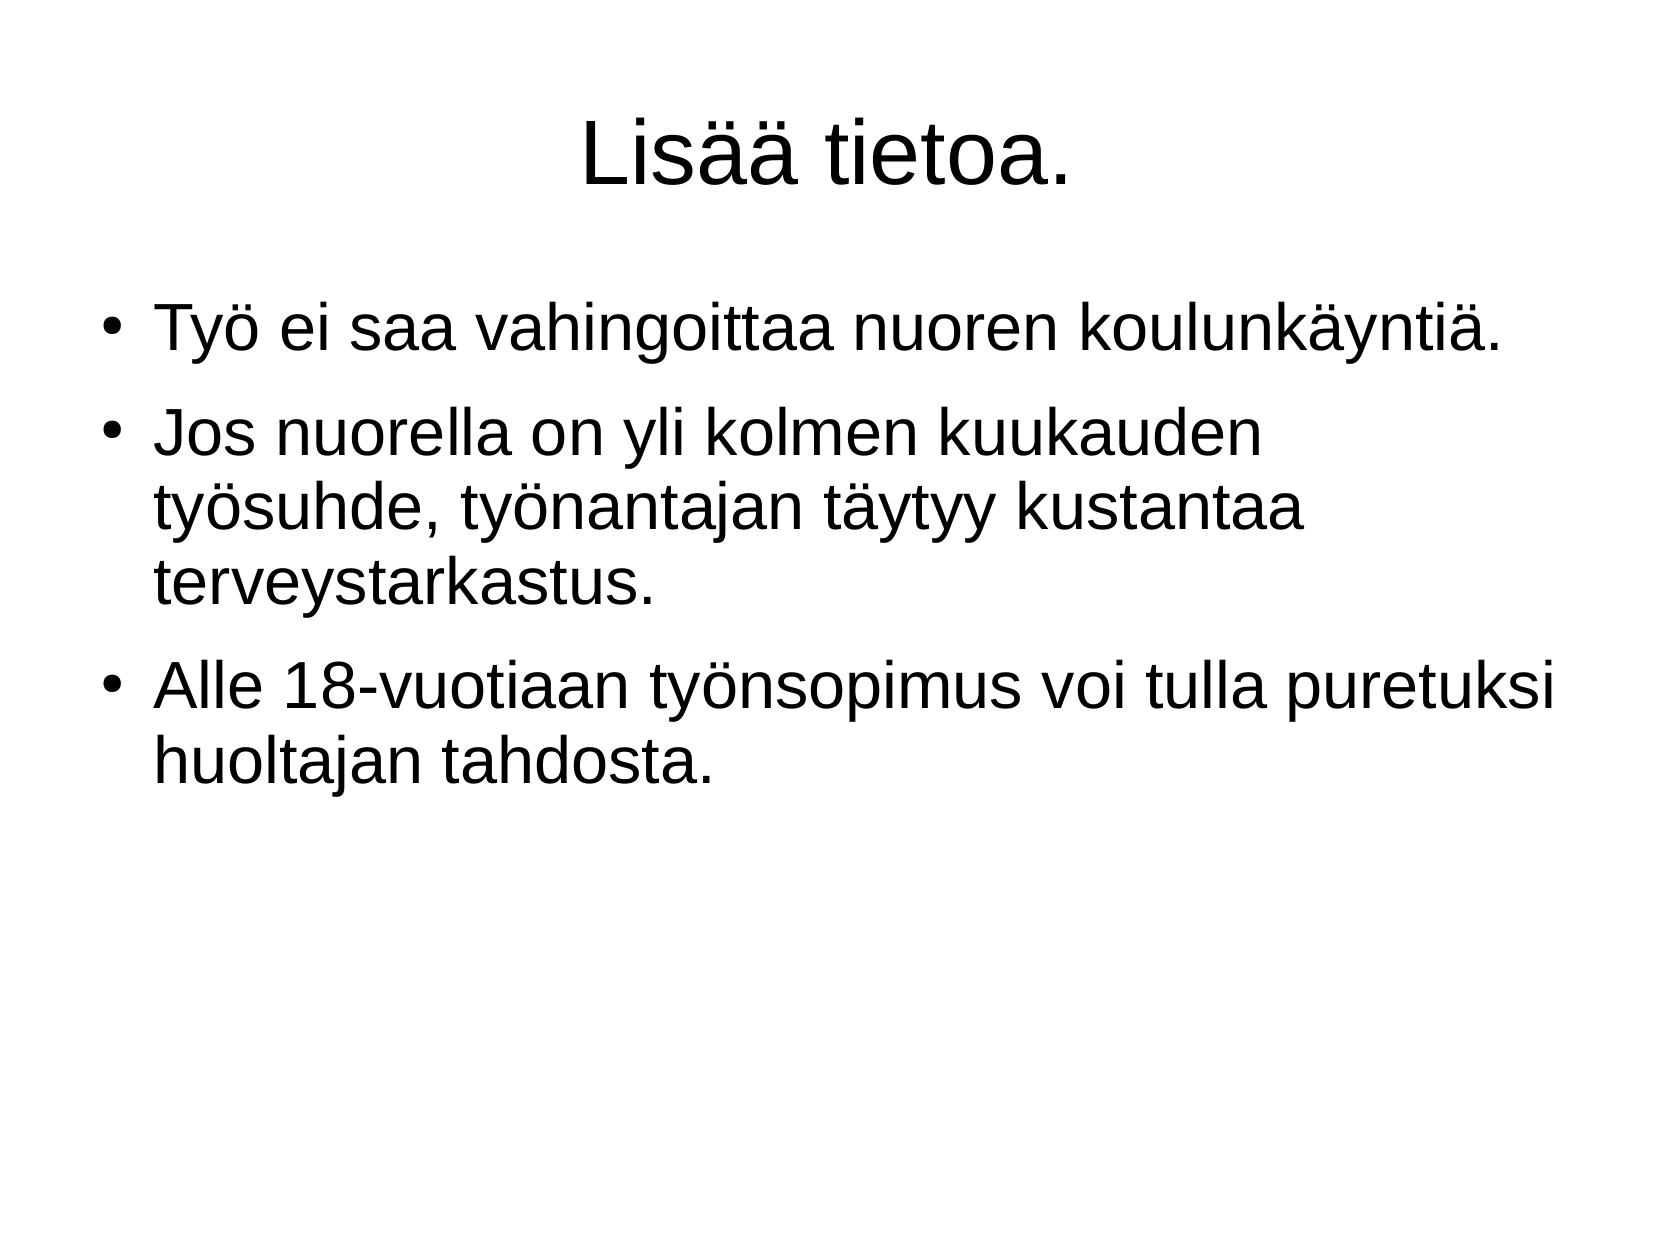

# Lisää tietoa.
Työ ei saa vahingoittaa nuoren koulunkäyntiä.
Jos nuorella on yli kolmen kuukauden työsuhde, työnantajan täytyy kustantaa terveystarkastus.
Alle 18-vuotiaan työnsopimus voi tulla puretuksi huoltajan tahdosta.